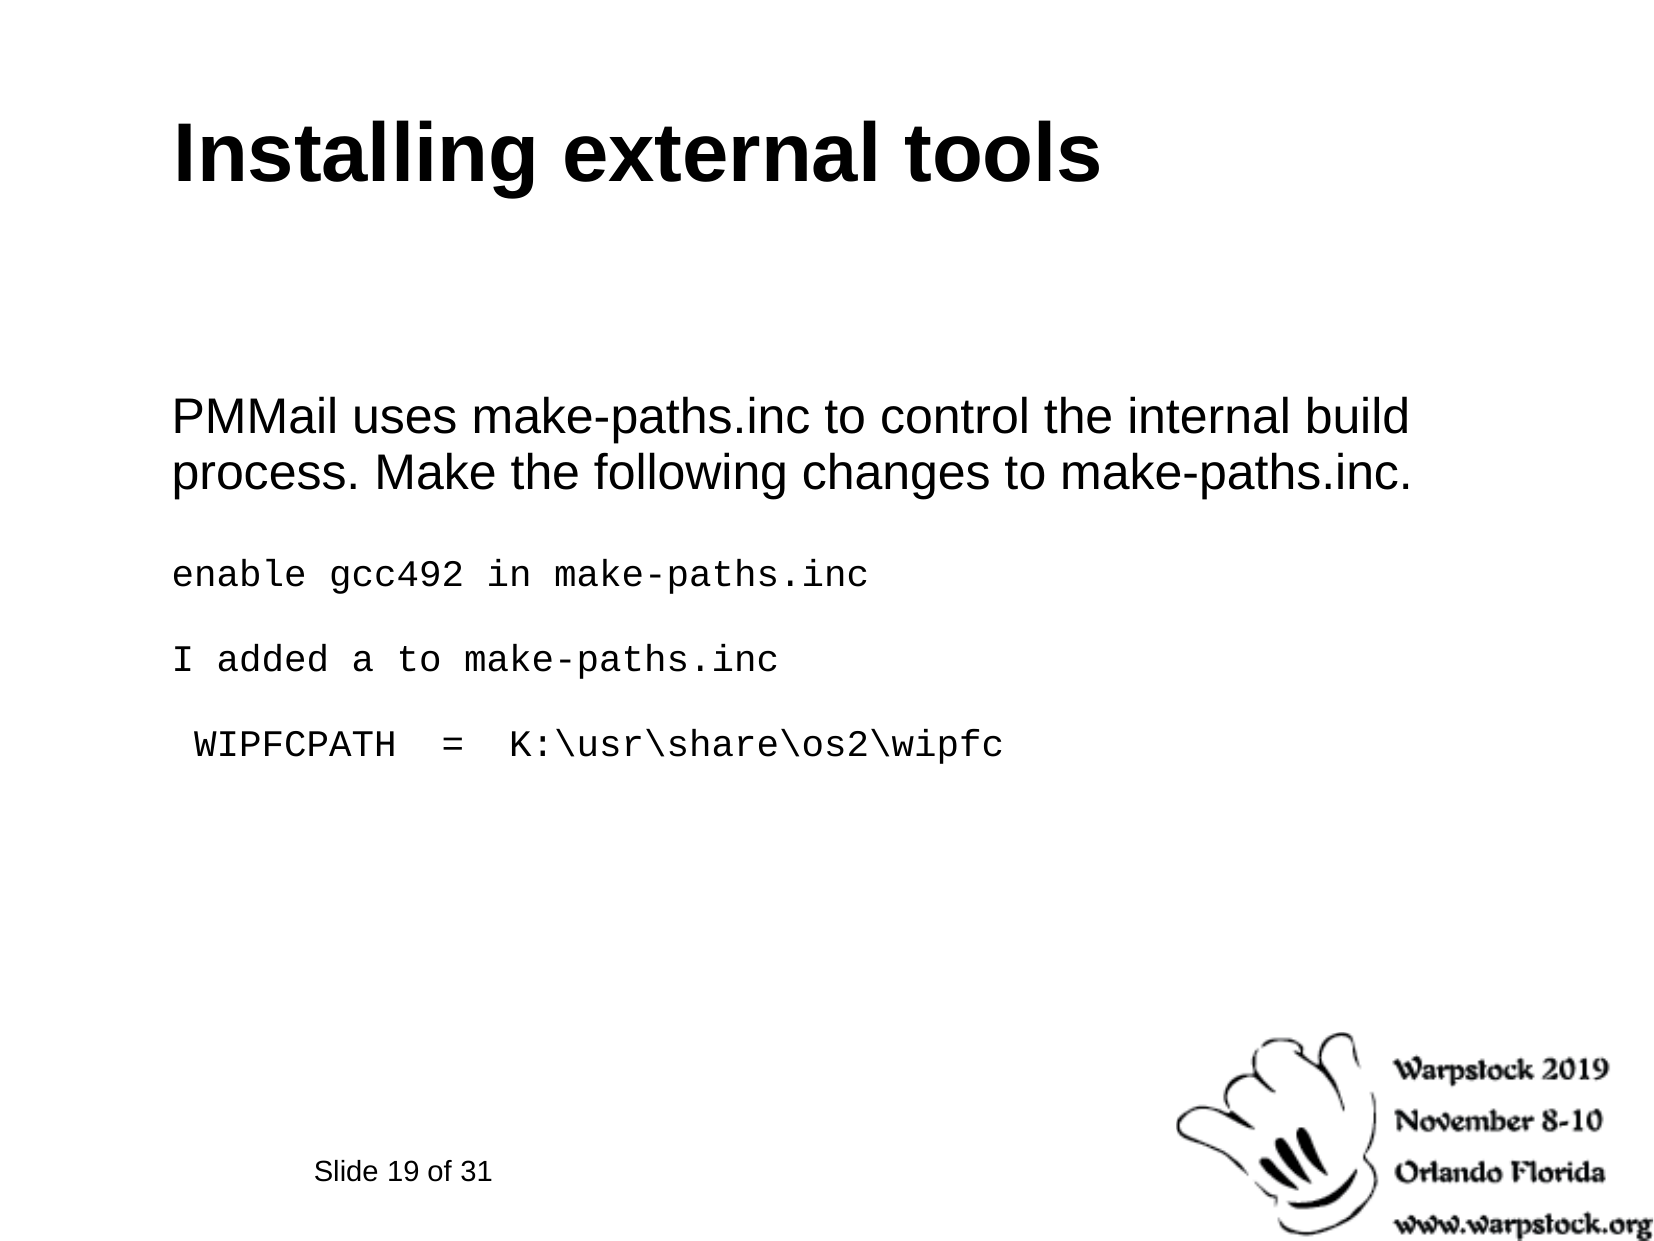

# Installing external tools
PMMail uses make-paths.inc to control the internal build process. Make the following changes to make-paths.inc.
enable gcc492 in make-paths.inc
I added a to make-paths.inc
 WIPFCPATH = K:\usr\share\os2\wipfc